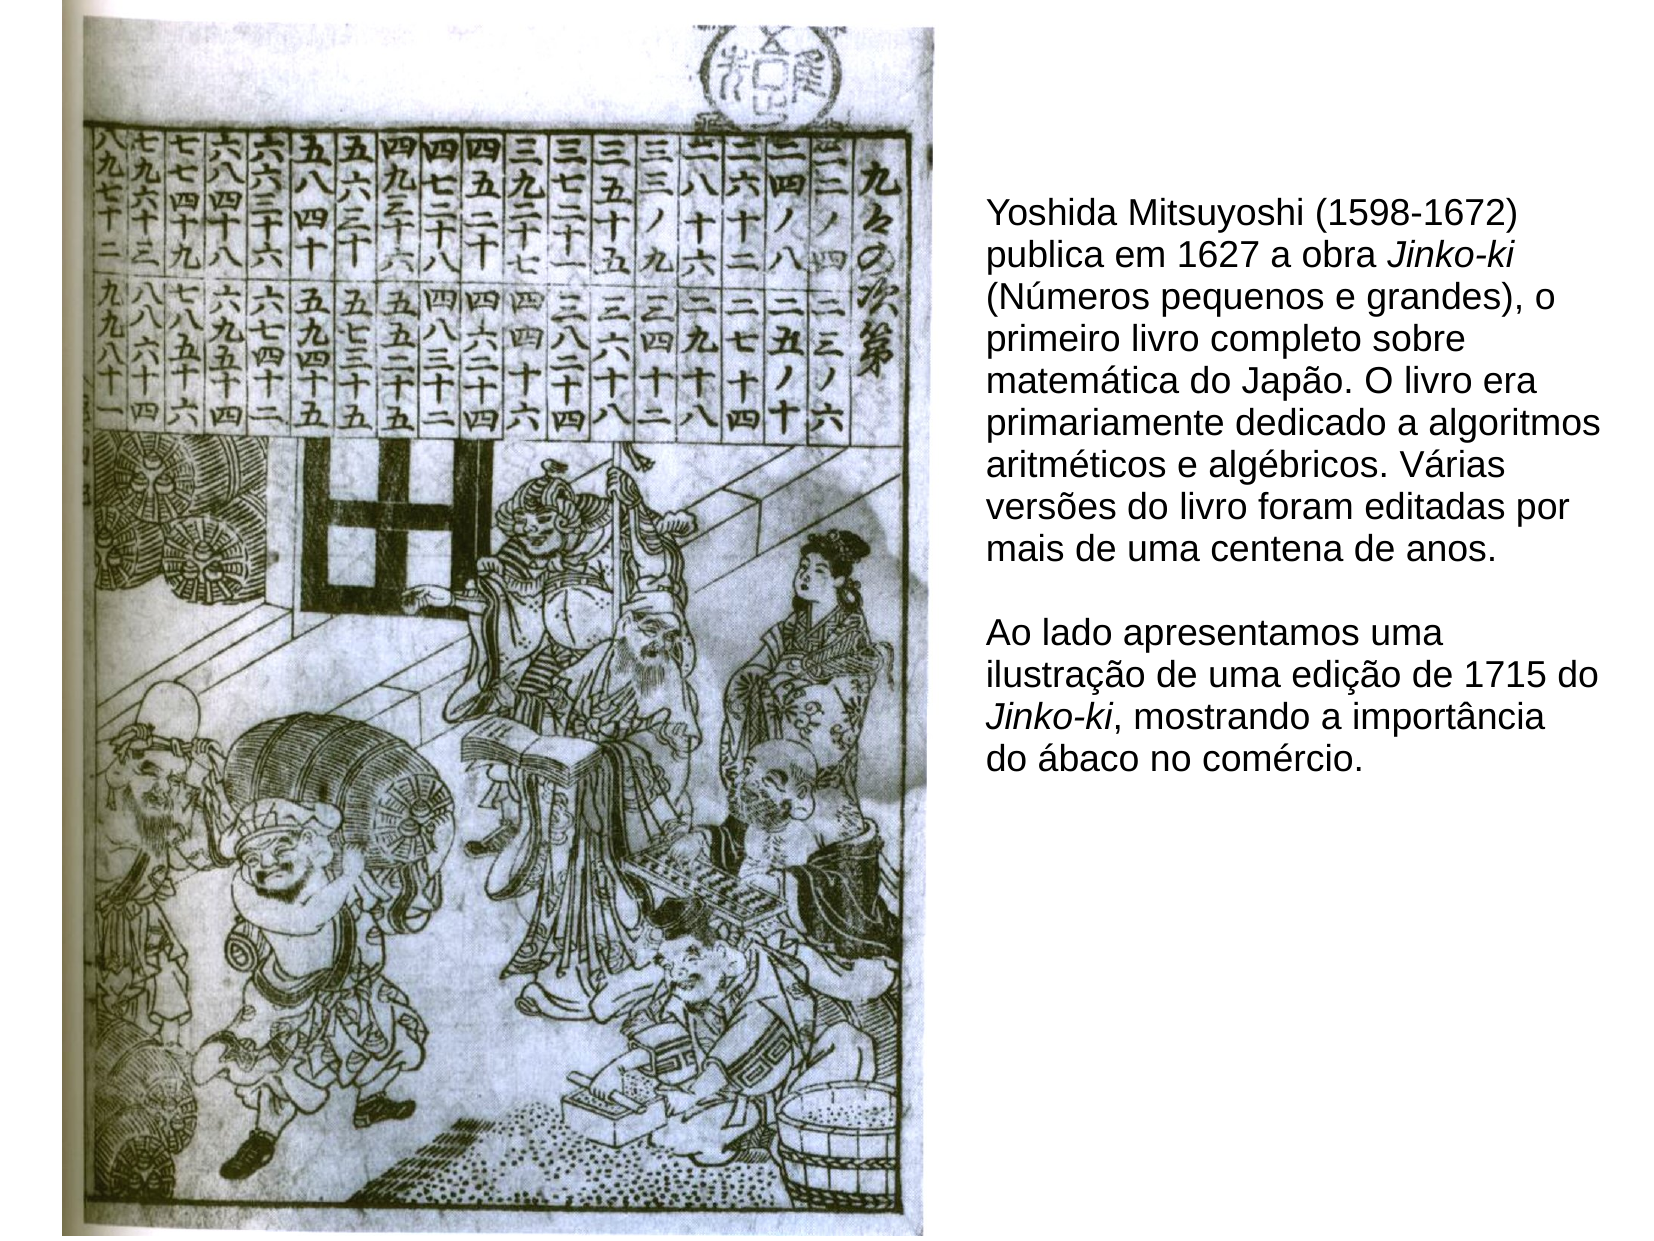

Yoshida Mitsuyoshi (1598-1672)
publica em 1627 a obra Jinko-ki
(Números pequenos e grandes), o
primeiro livro completo sobre
matemática do Japão. O livro era
primariamente dedicado a algoritmos
aritméticos e algébricos. Várias
versões do livro foram editadas por
mais de uma centena de anos.
Ao lado apresentamos uma
ilustração de uma edição de 1715 do
Jinko-ki, mostrando a importância
do ábaco no comércio.